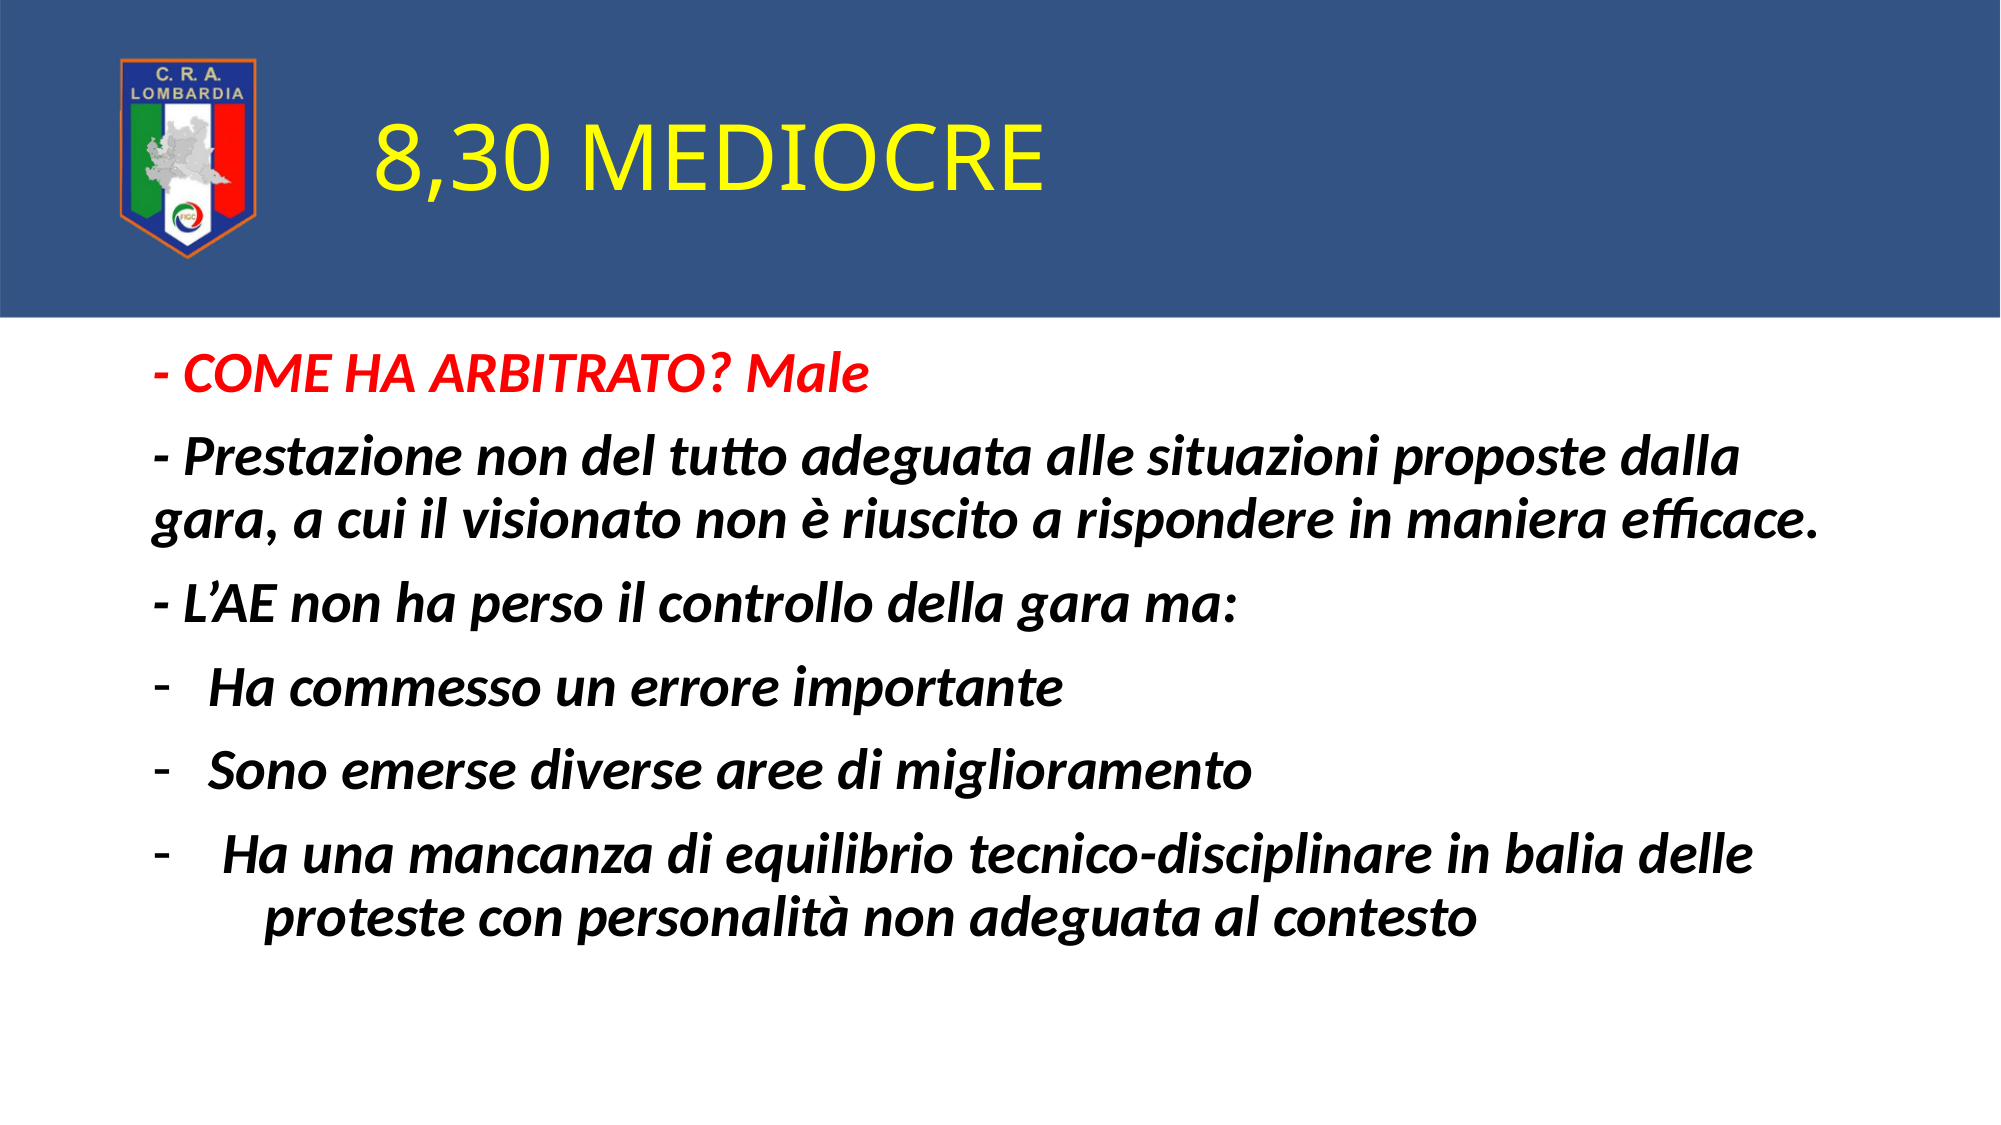

8,30 MEDIOCRE
# - COME HA ARBITRATO? Male
- Prestazione non del tutto adeguata alle situazioni proposte dalla gara, a cui il visionato non è riuscito a rispondere in maniera efficace.
- L’AE non ha perso il controllo della gara ma:
Ha commesso un errore importante
Sono emerse diverse aree di miglioramento
 Ha una mancanza di equilibrio tecnico-disciplinare in balia delle proteste con personalità non adeguata al contesto